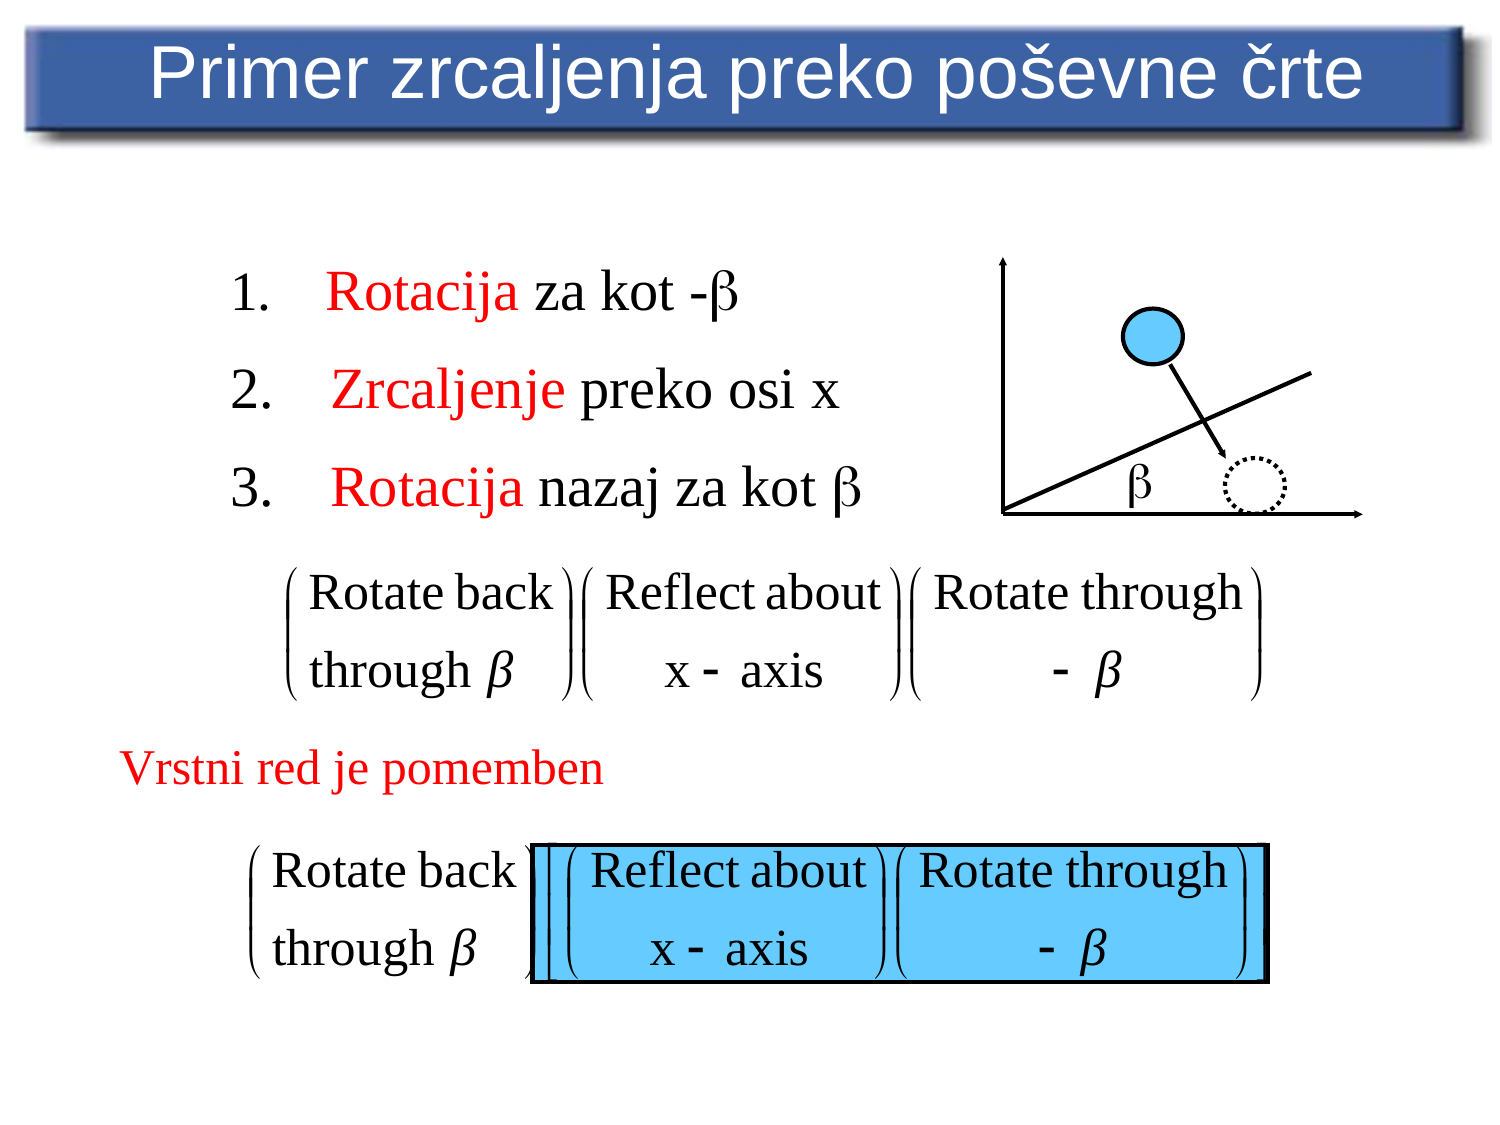

Primer zrcaljenja preko poševne črte
# Rotacija za kot -
Zrcaljenje preko osi x
Rotacija nazaj za kot 

Vrstni red je pomemben